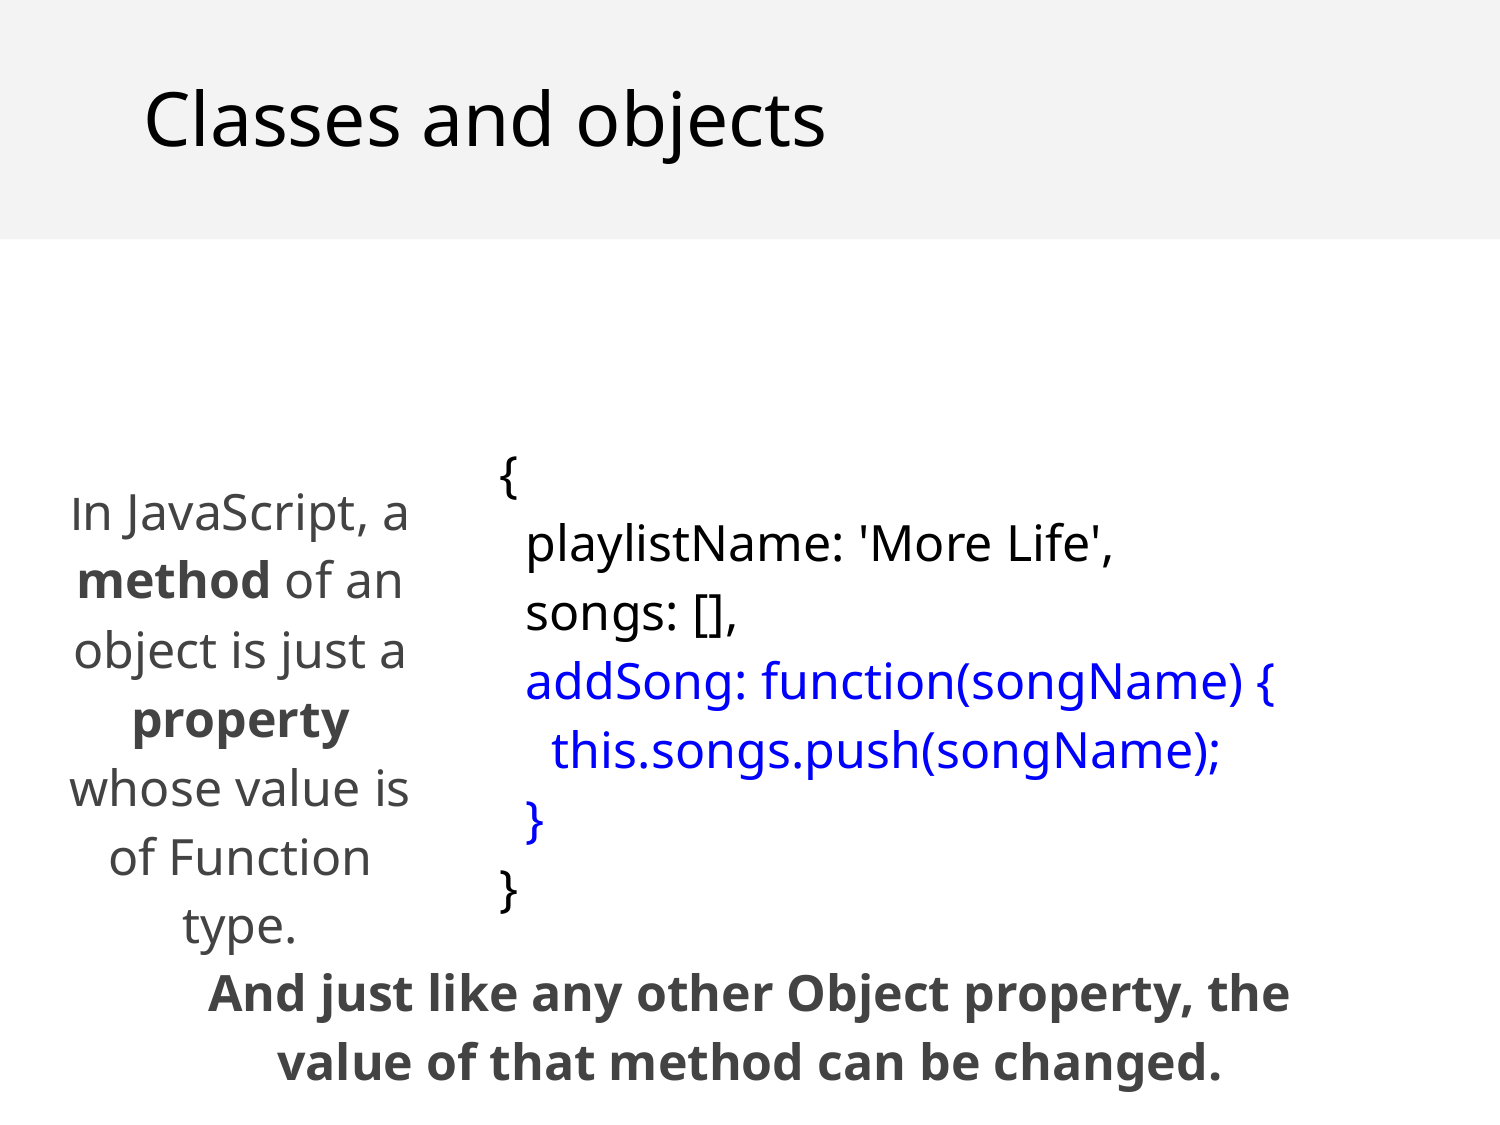

# Classes and objects
{
 playlistName: 'More Life',
 songs: [],
 addSong: function(songName) {
 this.songs.push(songName);
 }
}
In JavaScript, a method of an object is just a property whose value is of Function type.
And just like any other Object property, the value of that method can be changed.